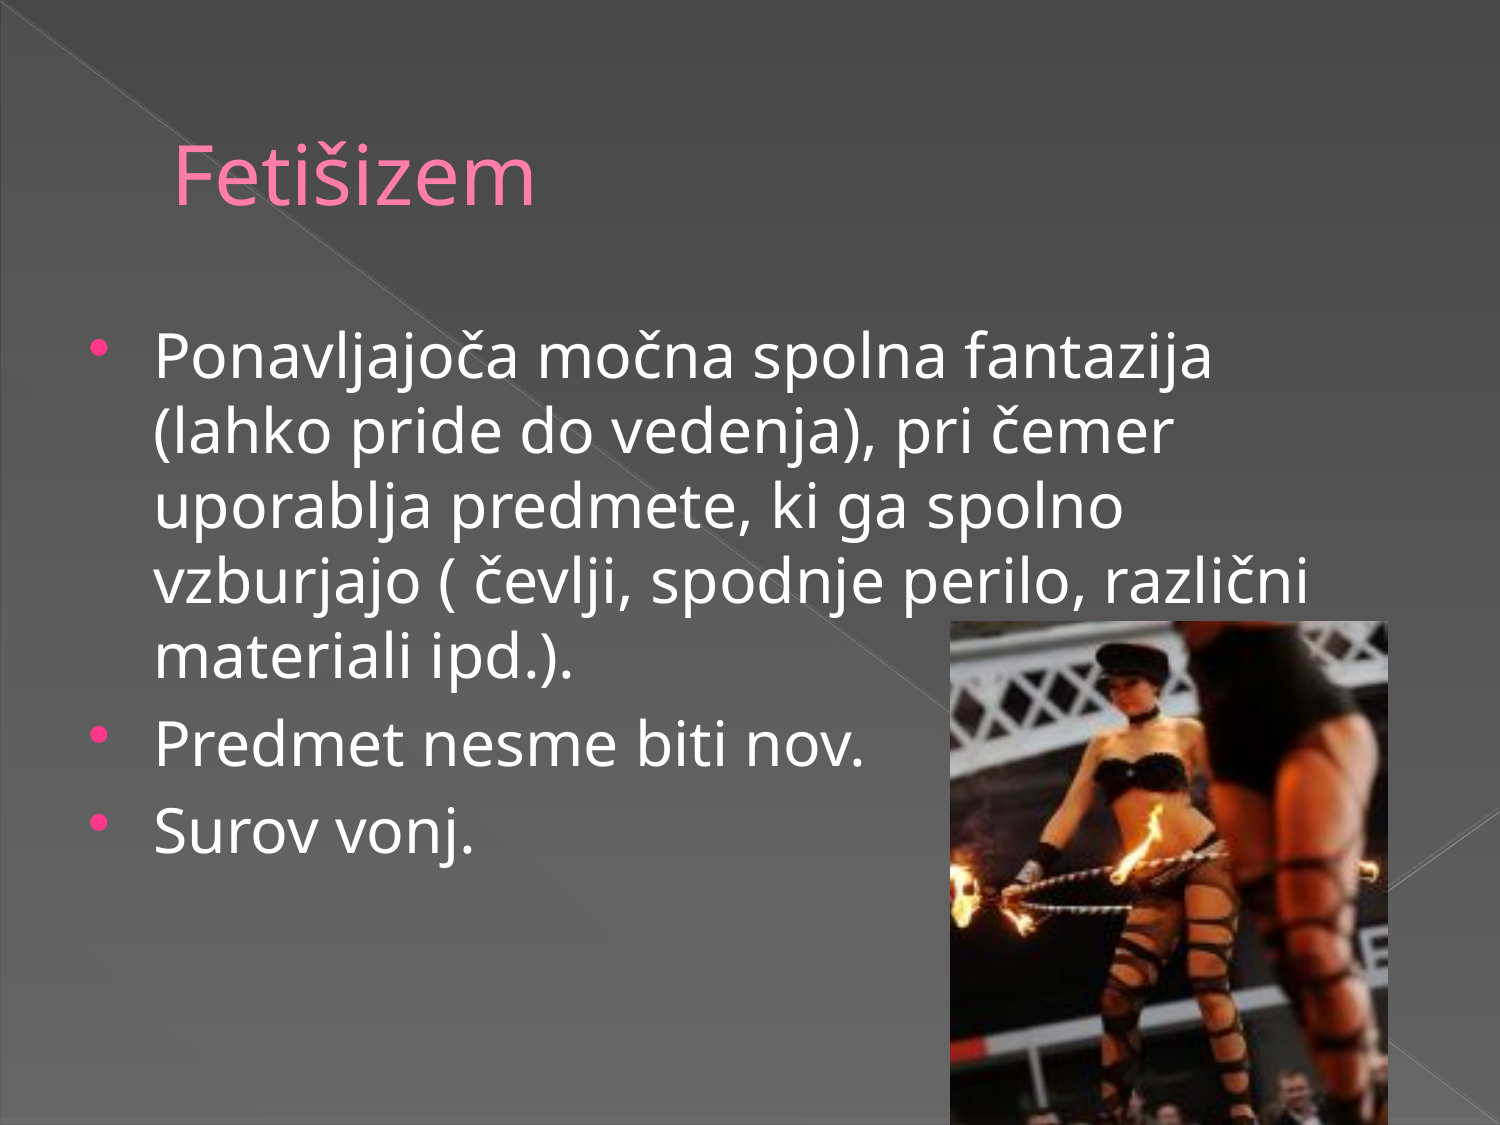

# Fetišizem
Ponavljajoča močna spolna fantazija (lahko pride do vedenja), pri čemer uporablja predmete, ki ga spolno vzburjajo ( čevlji, spodnje perilo, različni materiali ipd.).
Predmet nesme biti nov.
Surov vonj.